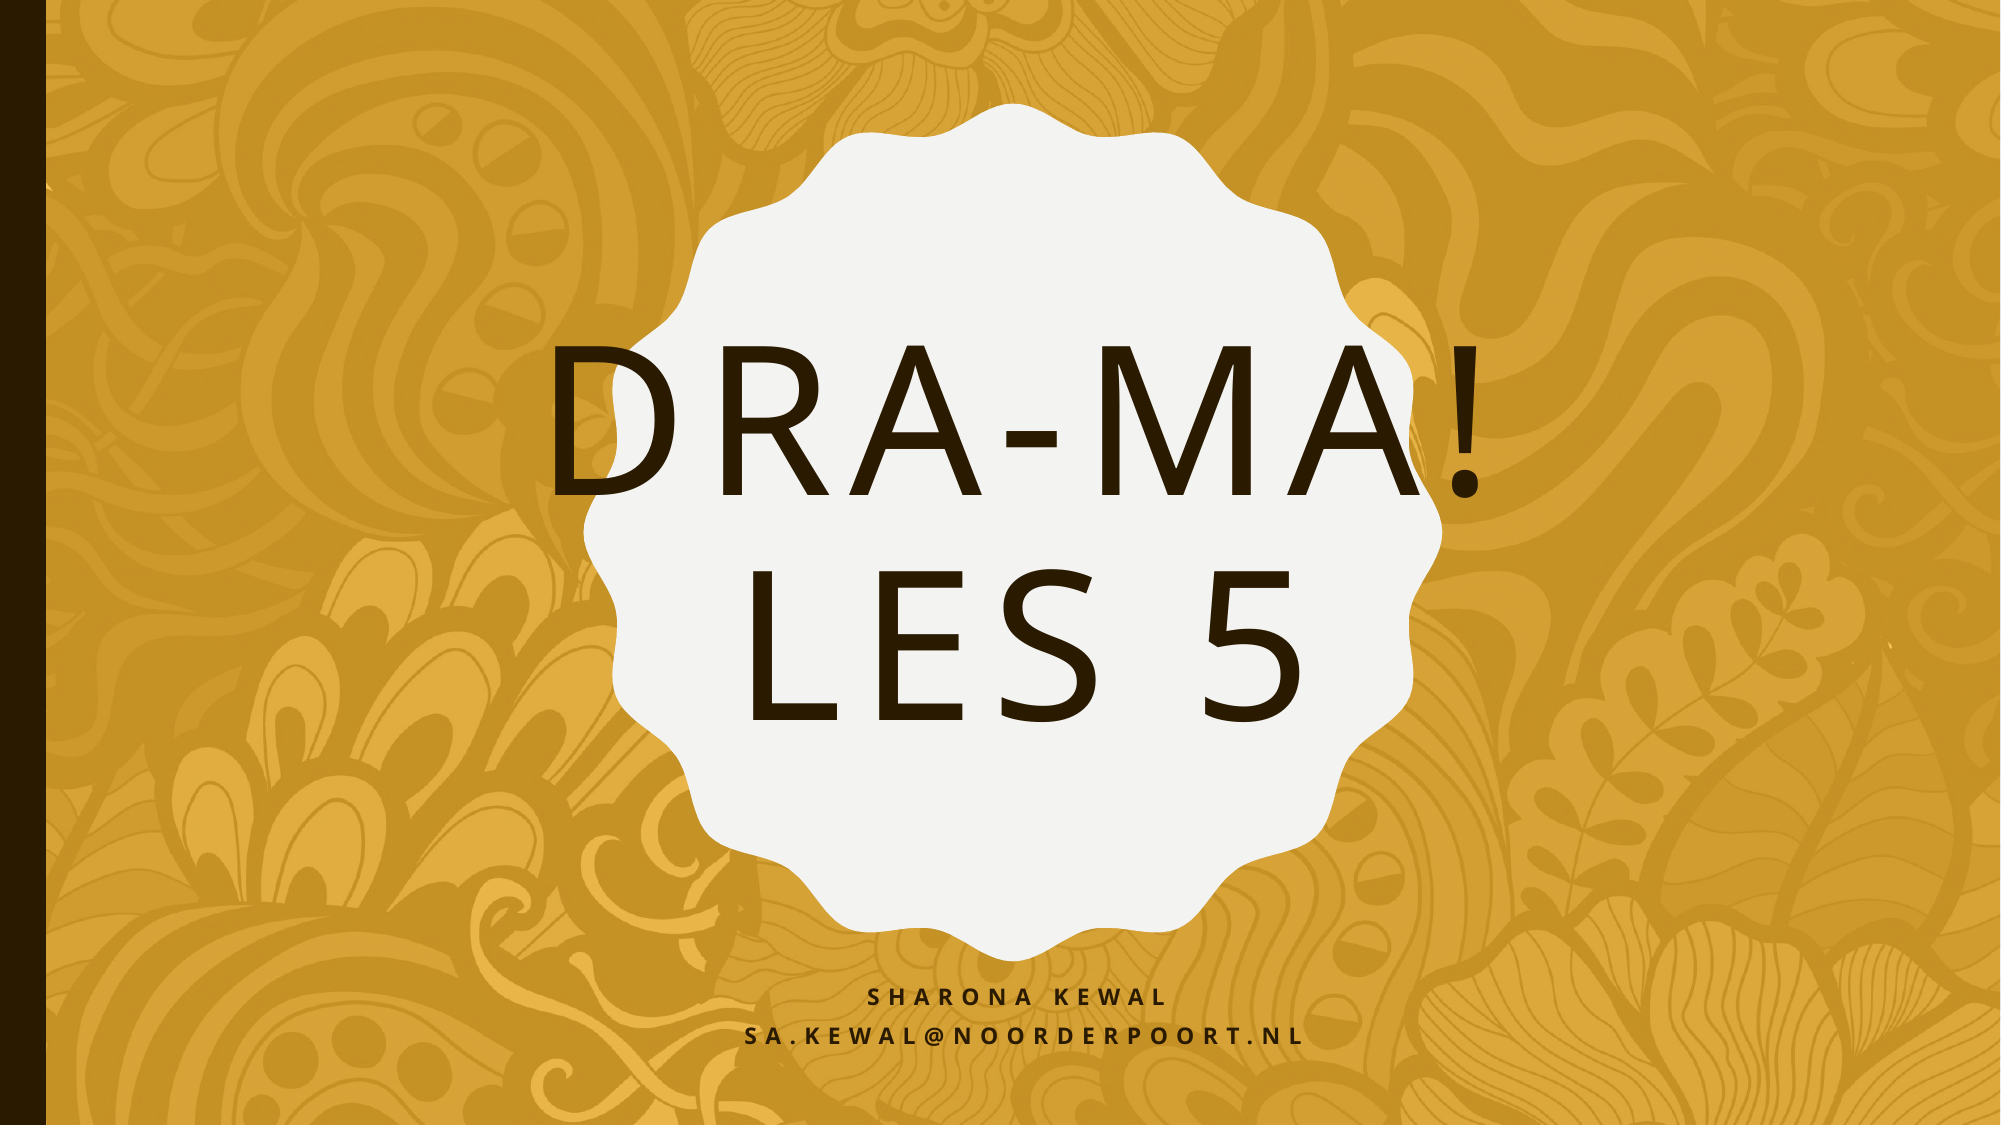

# Dra-ma! les 5
Sharona Kewal
Sa.kewal@noorderpoort.nl